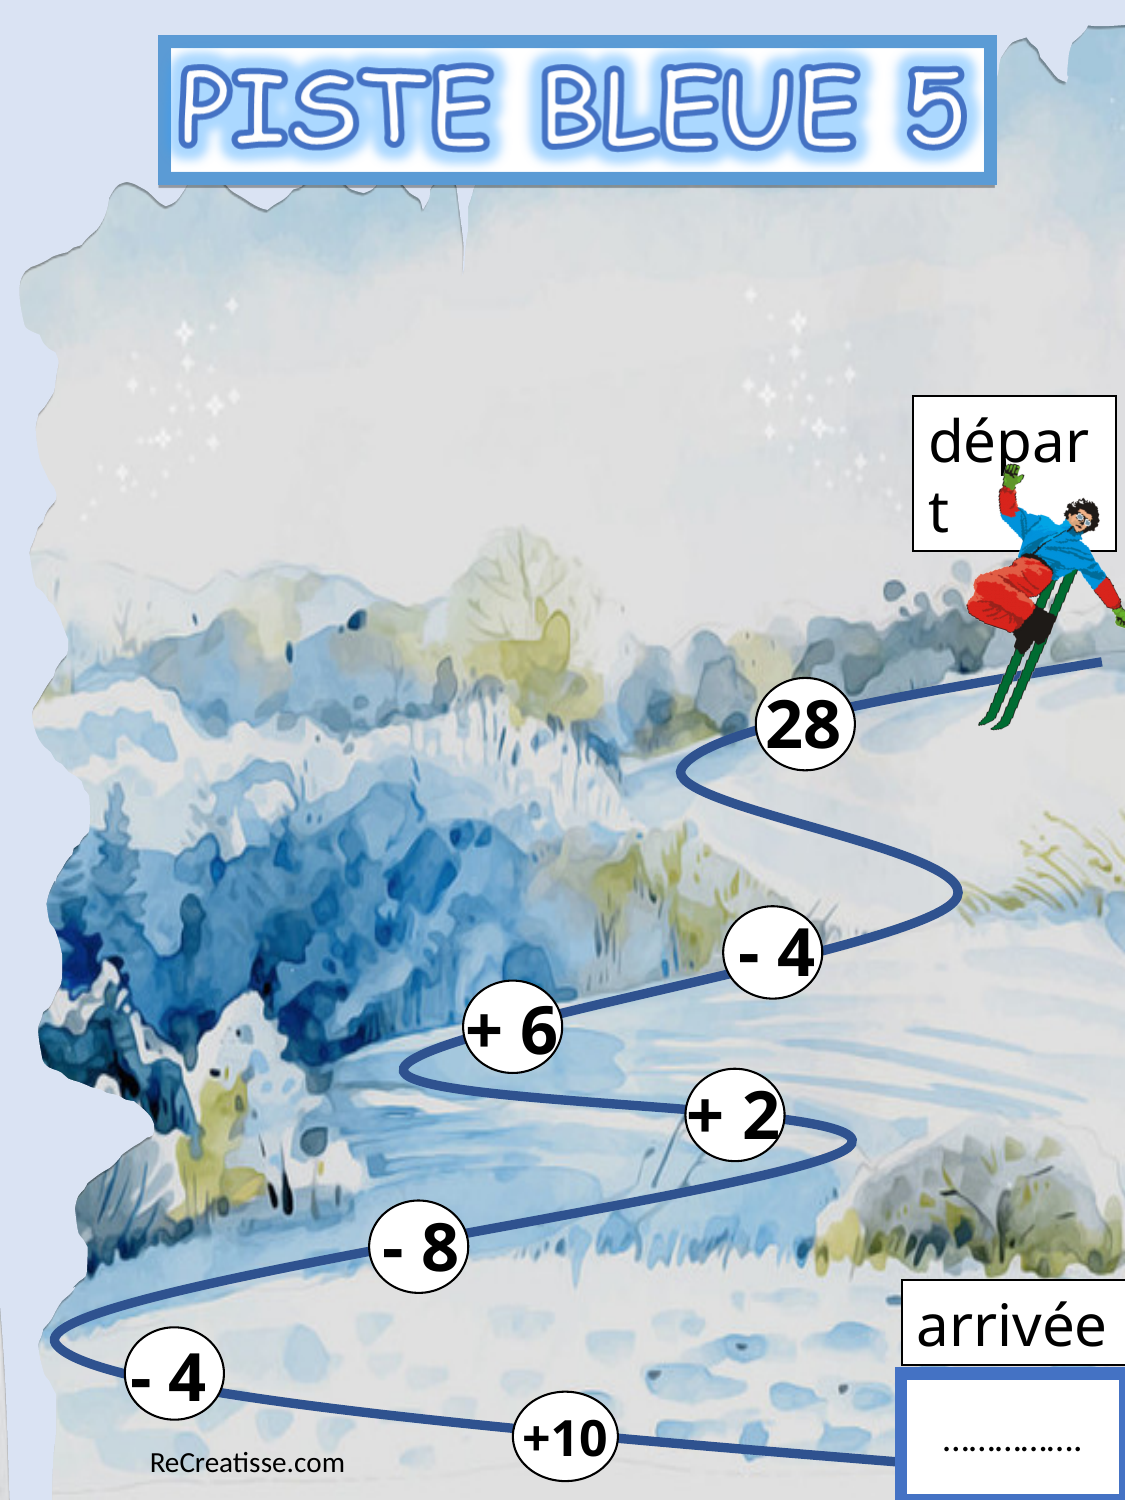

départ
28
- 4
 + 6
+ 2
 - 8
arrivée
- 4
…………….
+10
ReCreatisse.com